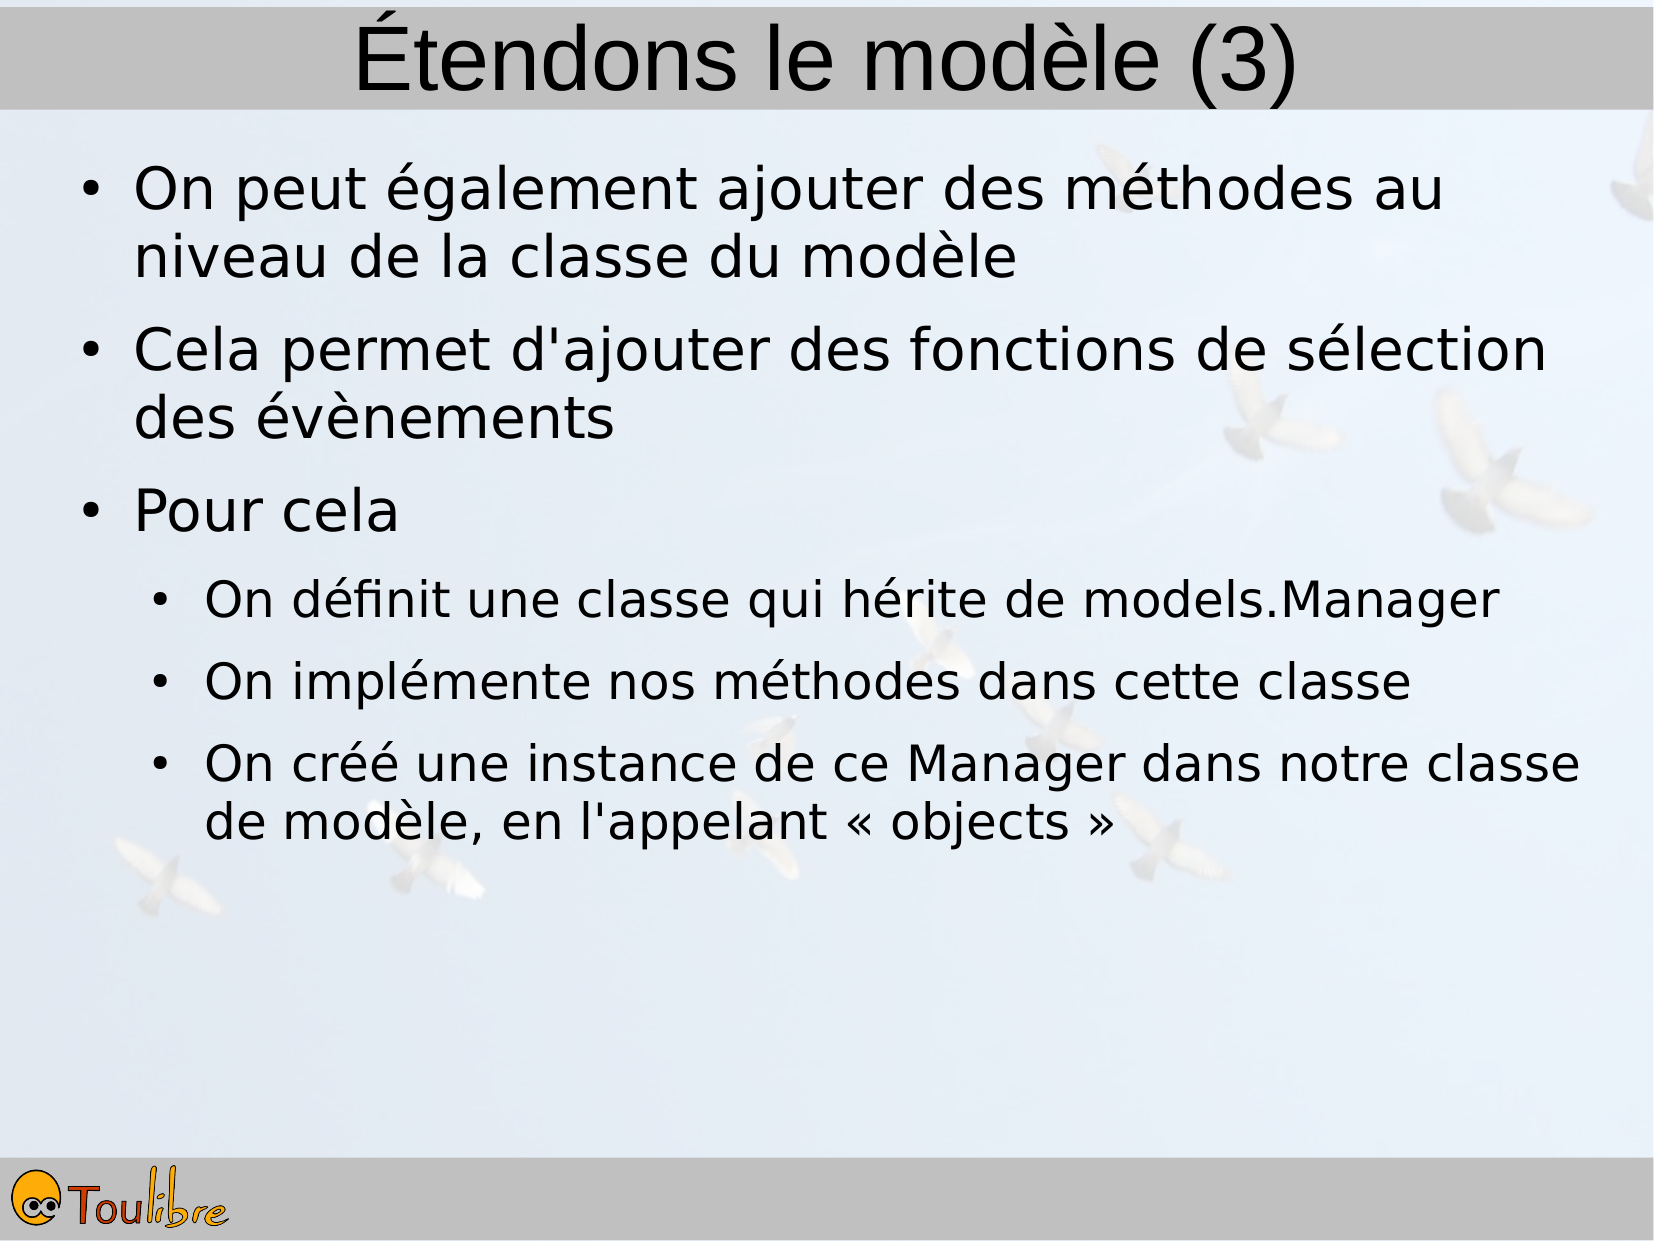

# Étendons le modèle (3)
On peut également ajouter des méthodes au niveau de la classe du modèle
Cela permet d'ajouter des fonctions de sélection des évènements
Pour cela
On définit une classe qui hérite de models.Manager
On implémente nos méthodes dans cette classe
On créé une instance de ce Manager dans notre classe de modèle, en l'appelant « objects »